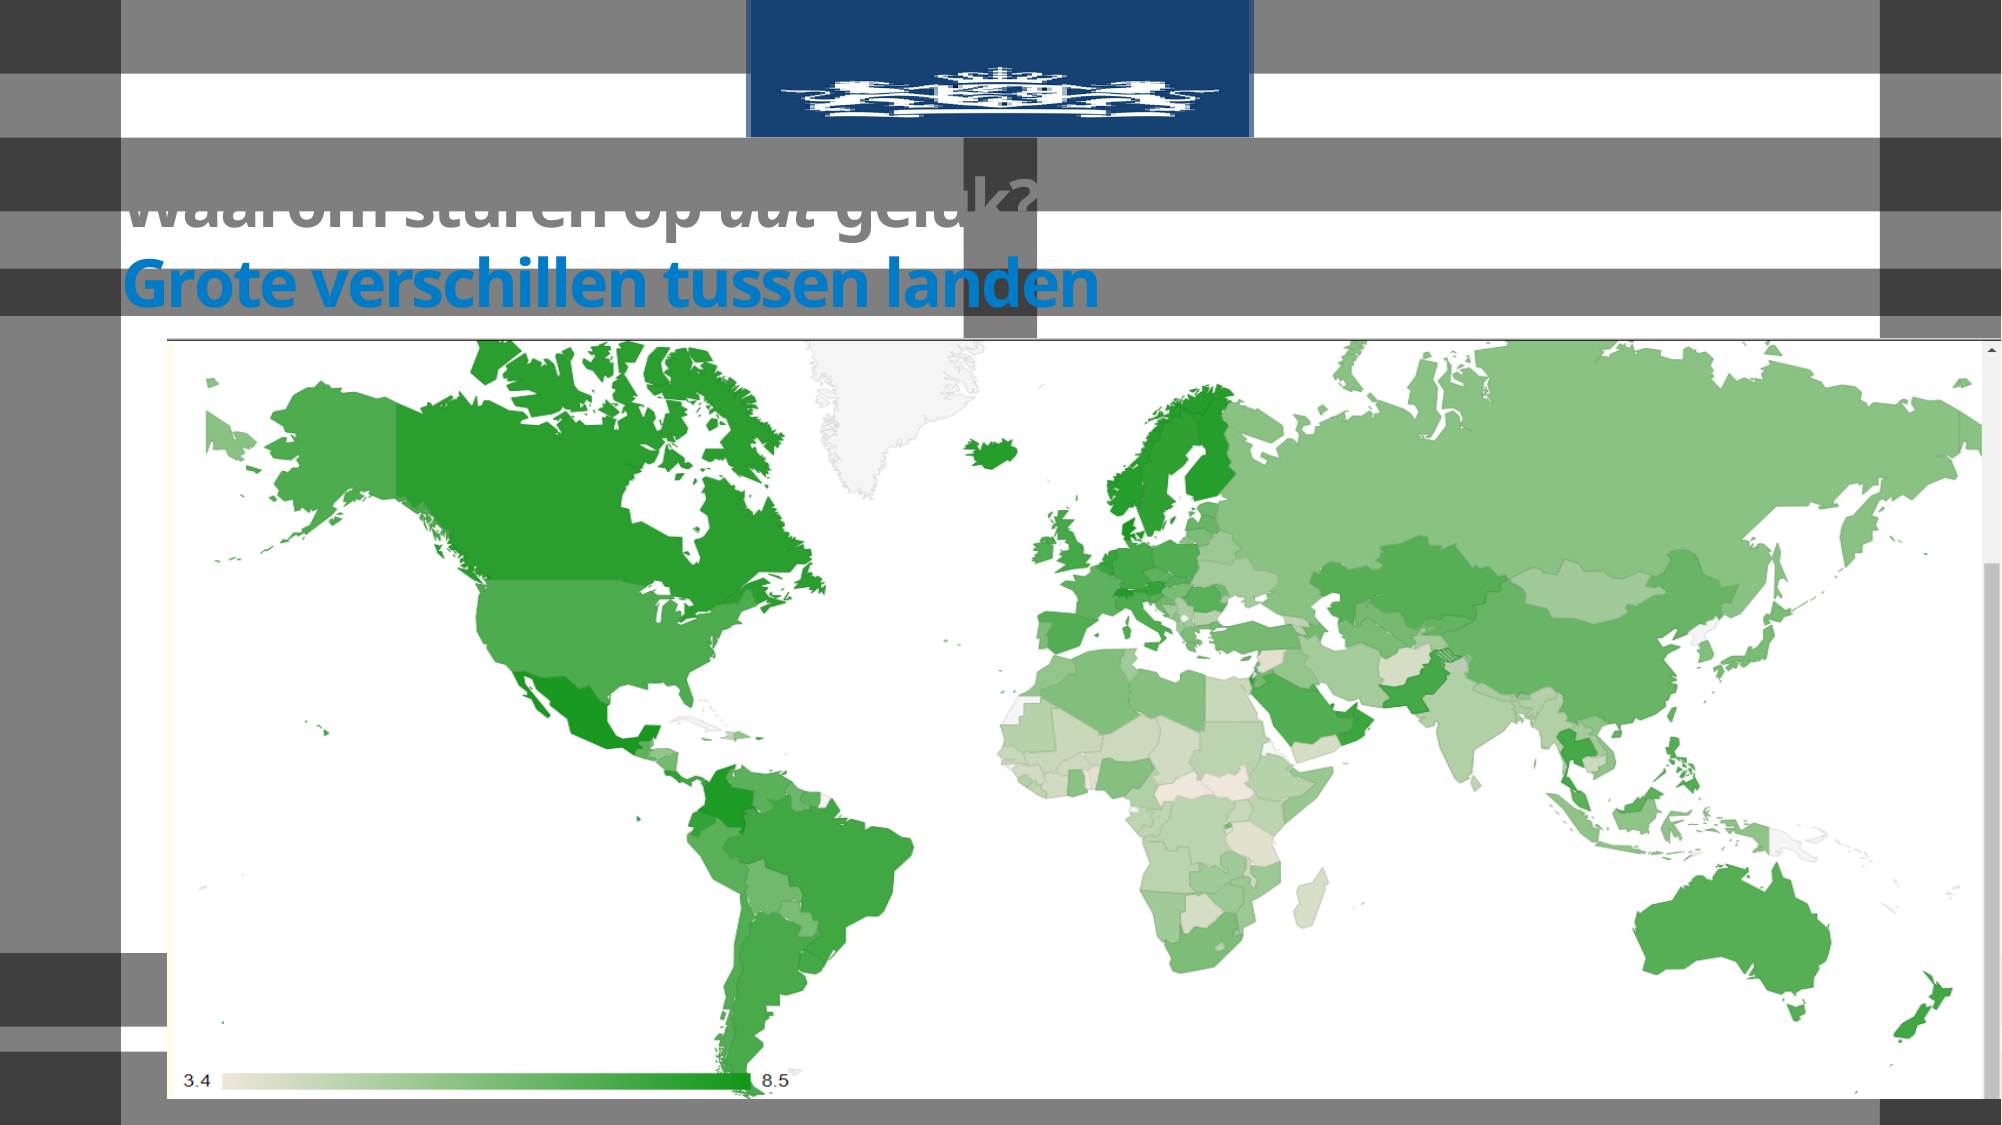

# Waarom sturen op dat geluk? Grote verschillen tussen landen